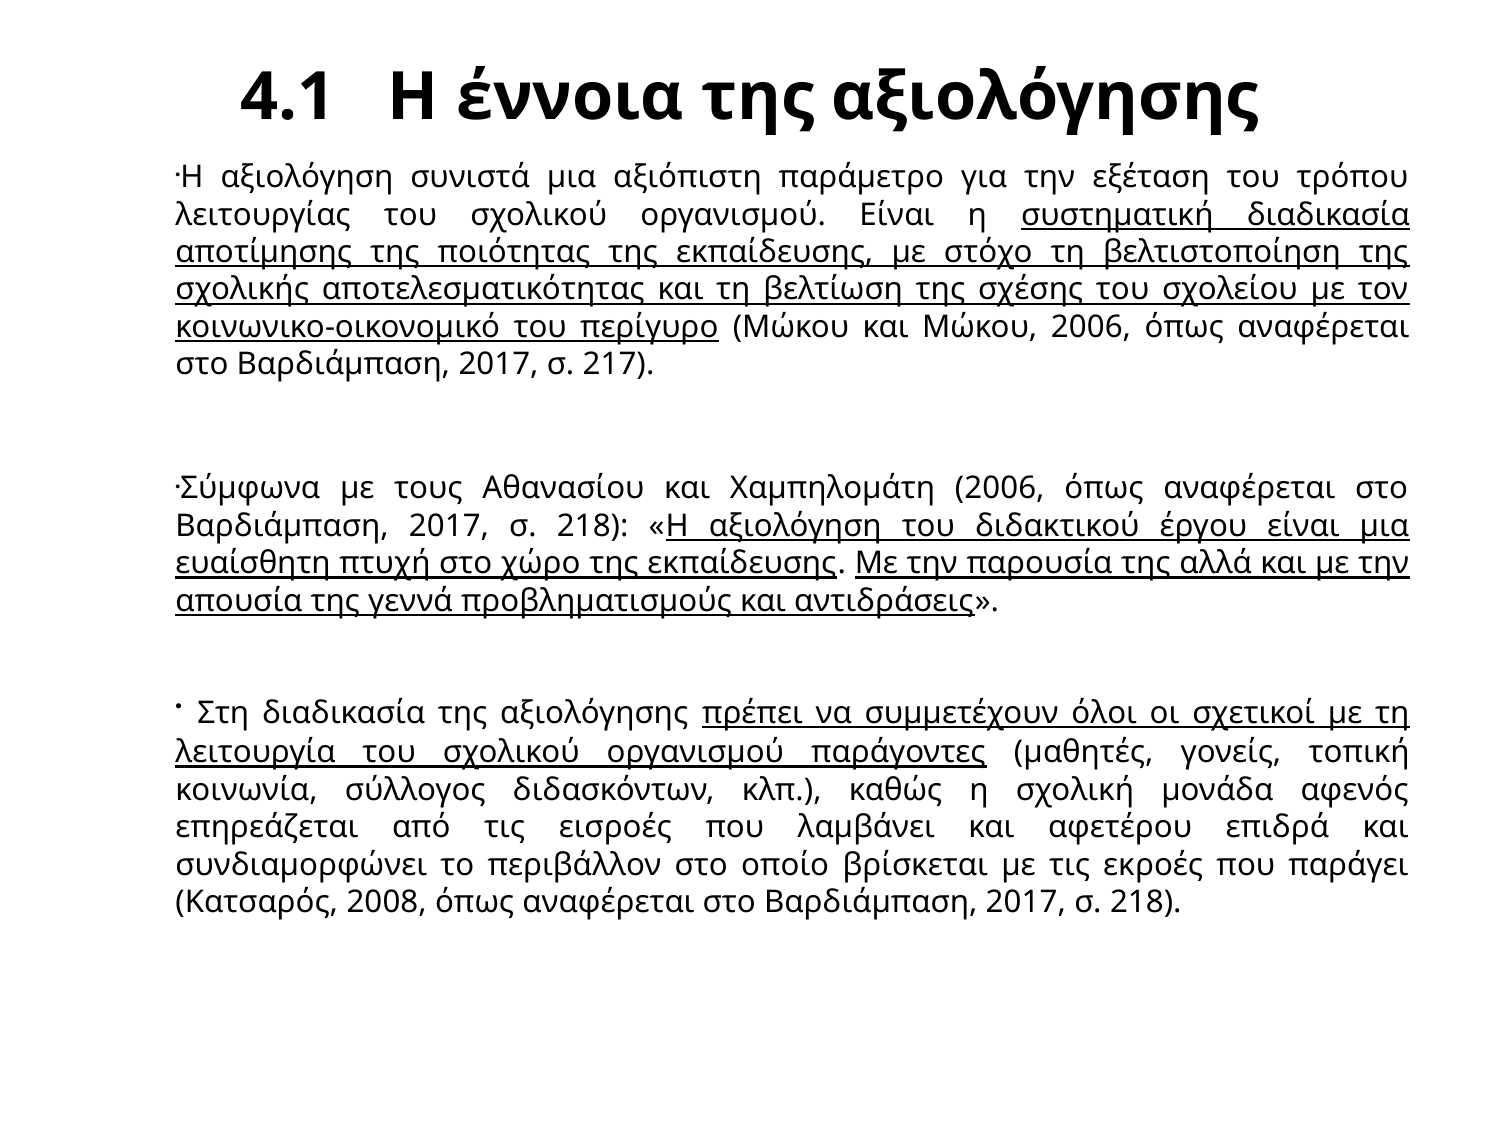

# 4.1	Η έννοια της αξιολόγησης
Η αξιολόγηση συνιστά μια αξιόπιστη παράμετρο για την εξέταση του τρόπου λειτουργίας του σχολικού οργανισμού. Είναι η συστηματική διαδικασία αποτίμησης της ποιότητας της εκπαίδευσης, με στόχο τη βελτιστοποίηση της σχολικής αποτελεσματικότητας και τη βελτίωση της σχέσης του σχολείου με τον κοινωνικο-οικονομικό του περίγυρο (Μώκου και Μώκου, 2006, όπως αναφέρεται στο Βαρδιάμπαση, 2017, σ. 217).
Σύμφωνα με τους Αθανασίου και Χαμπηλομάτη (2006, όπως αναφέρεται στο Βαρδιάμπαση, 2017, σ. 218): «H αξιολόγηση του διδακτικού έργου είναι μια ευαίσθητη πτυχή στο χώρο της εκπαίδευσης. Με την παρουσία της αλλά και με την απουσία της γεννά προβληματισμούς και αντιδράσεις».
 Στη διαδικασία της αξιολόγησης πρέπει να συμμετέχουν όλοι οι σχετικοί με τη λειτουργία του σχολικού οργανισμού παράγοντες (μαθητές, γονείς, τοπική κοινωνία, σύλλογος διδασκόντων, κλπ.), καθώς η σχολική μονάδα αφενός επηρεάζεται από τις εισροές που λαμβάνει και αφετέρου επιδρά και συνδιαμορφώνει το περιβάλλον στο οποίο βρίσκεται με τις εκροές που παράγει (Κατσαρός, 2008, όπως αναφέρεται στο Βαρδιάμπαση, 2017, σ. 218).